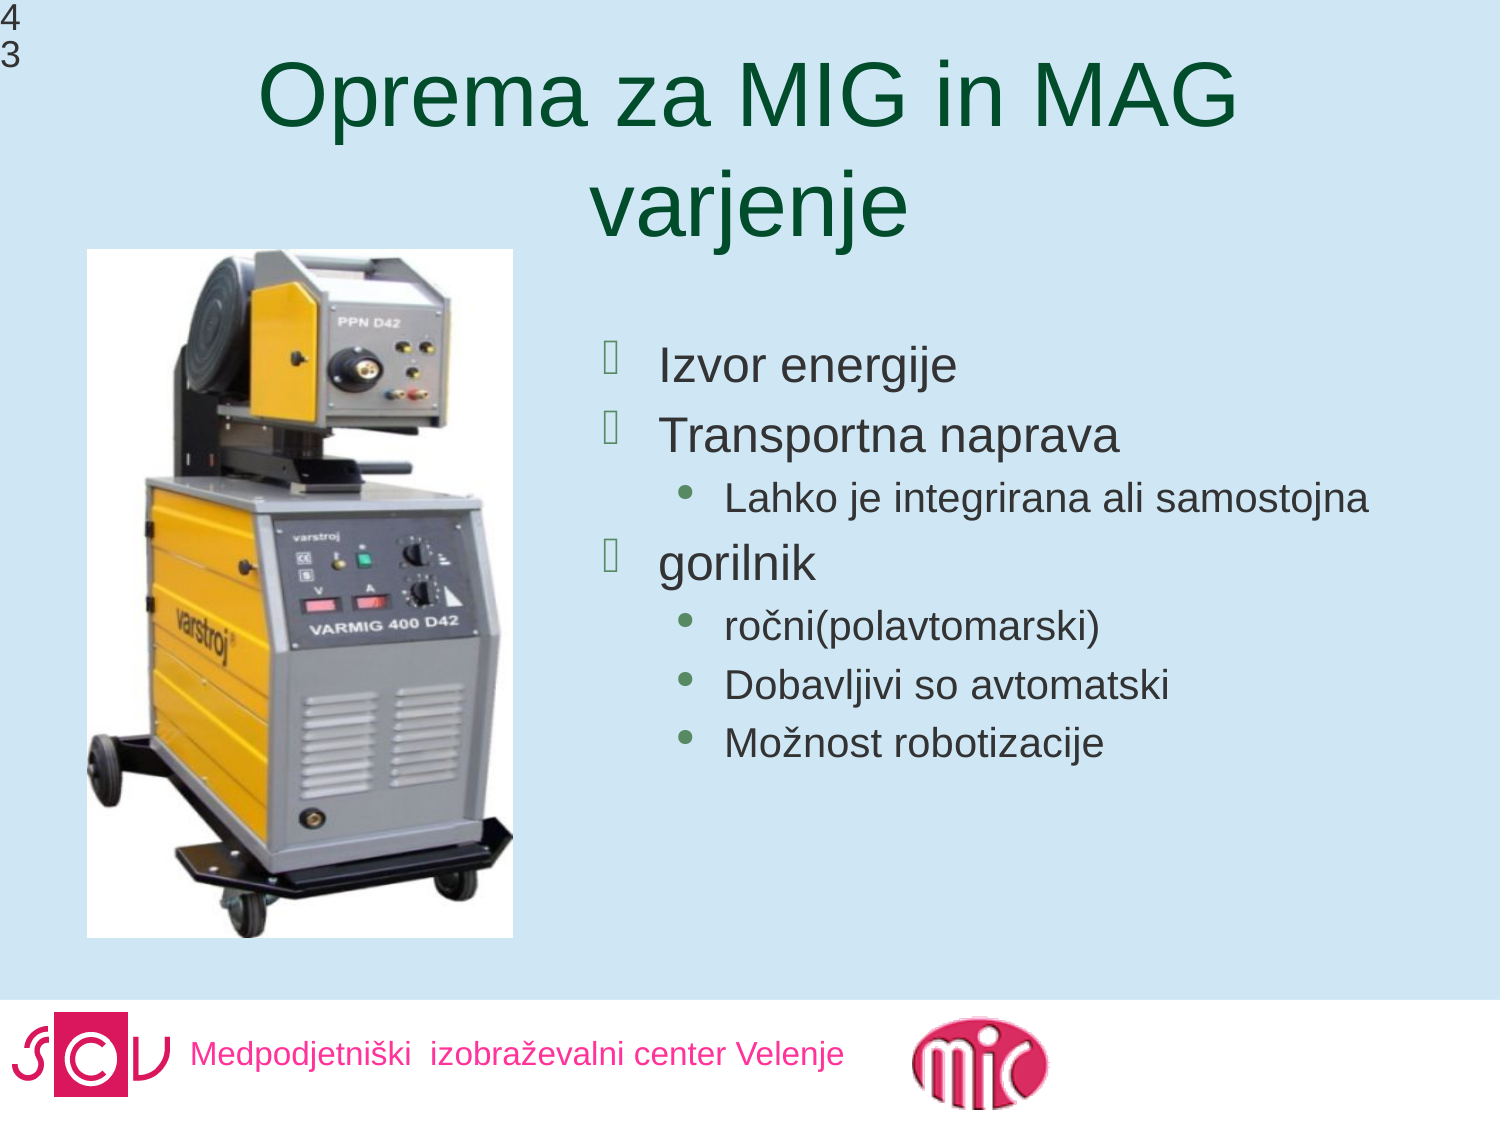

# Oprema za MIG in MAG varjenje
Izvor energije
Transportna naprava
Lahko je integrirana ali samostojna
gorilnik
ročni(polavtomarski)
Dobavljivi so avtomatski
Možnost robotizacije